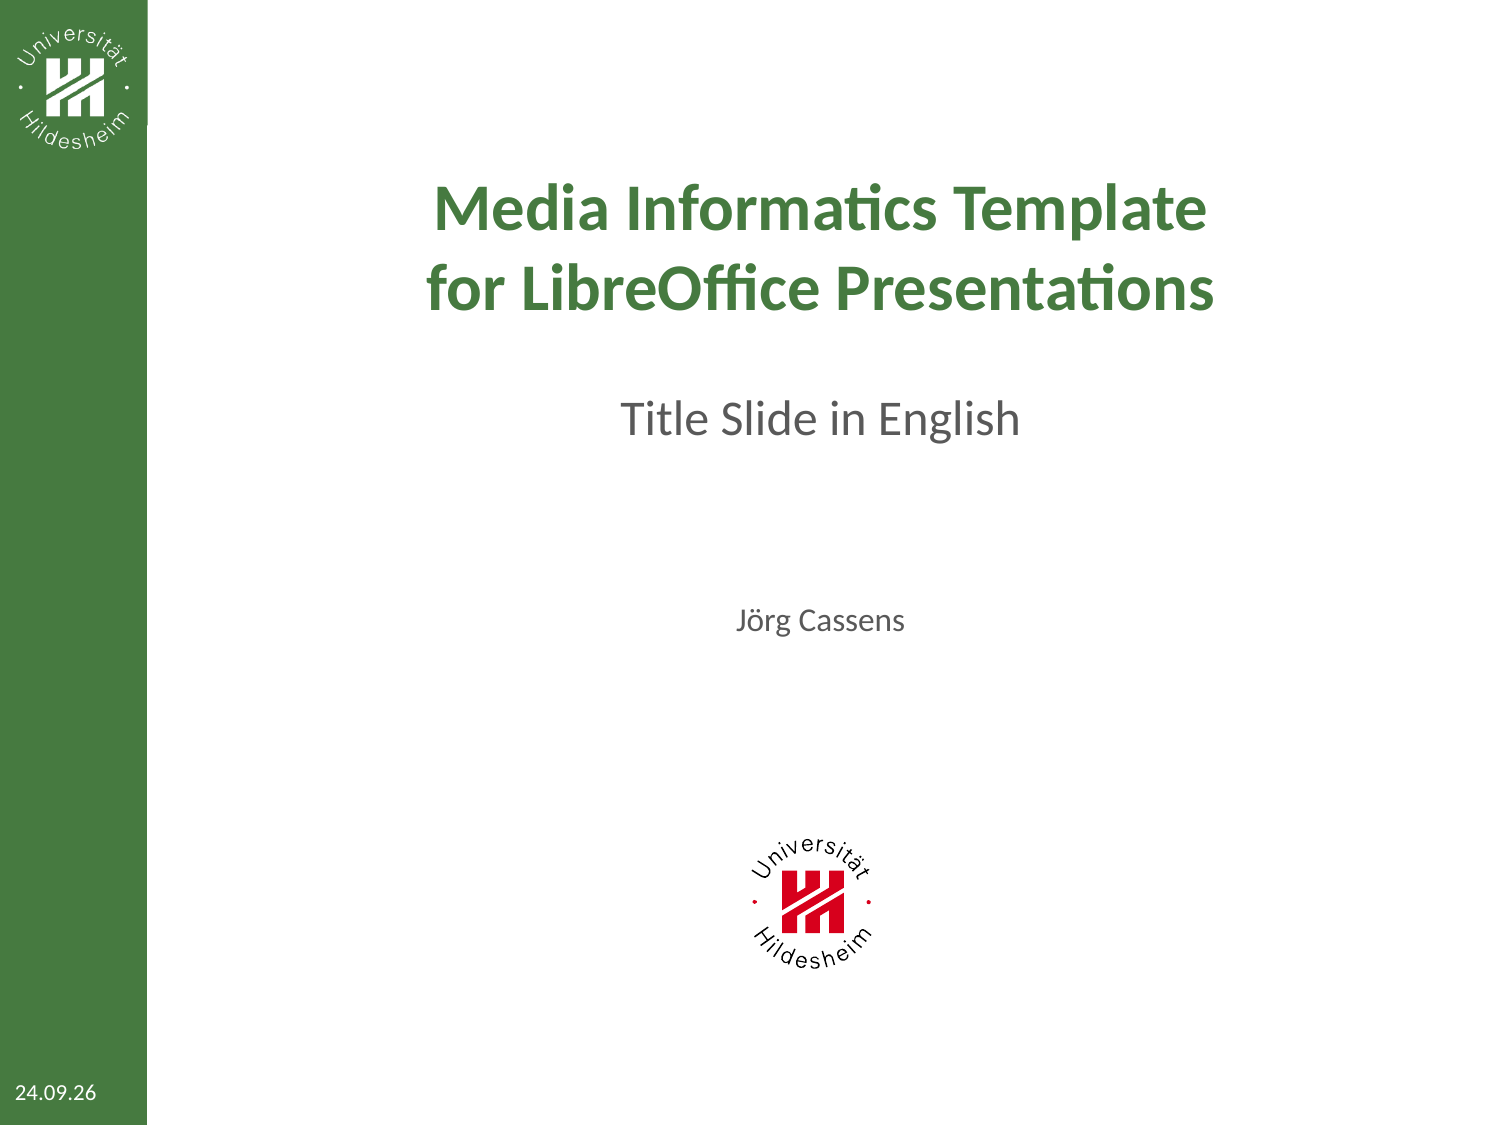

# Media Informatics Template for LibreOffice Presentations
Title Slide in English
Jörg Cassens